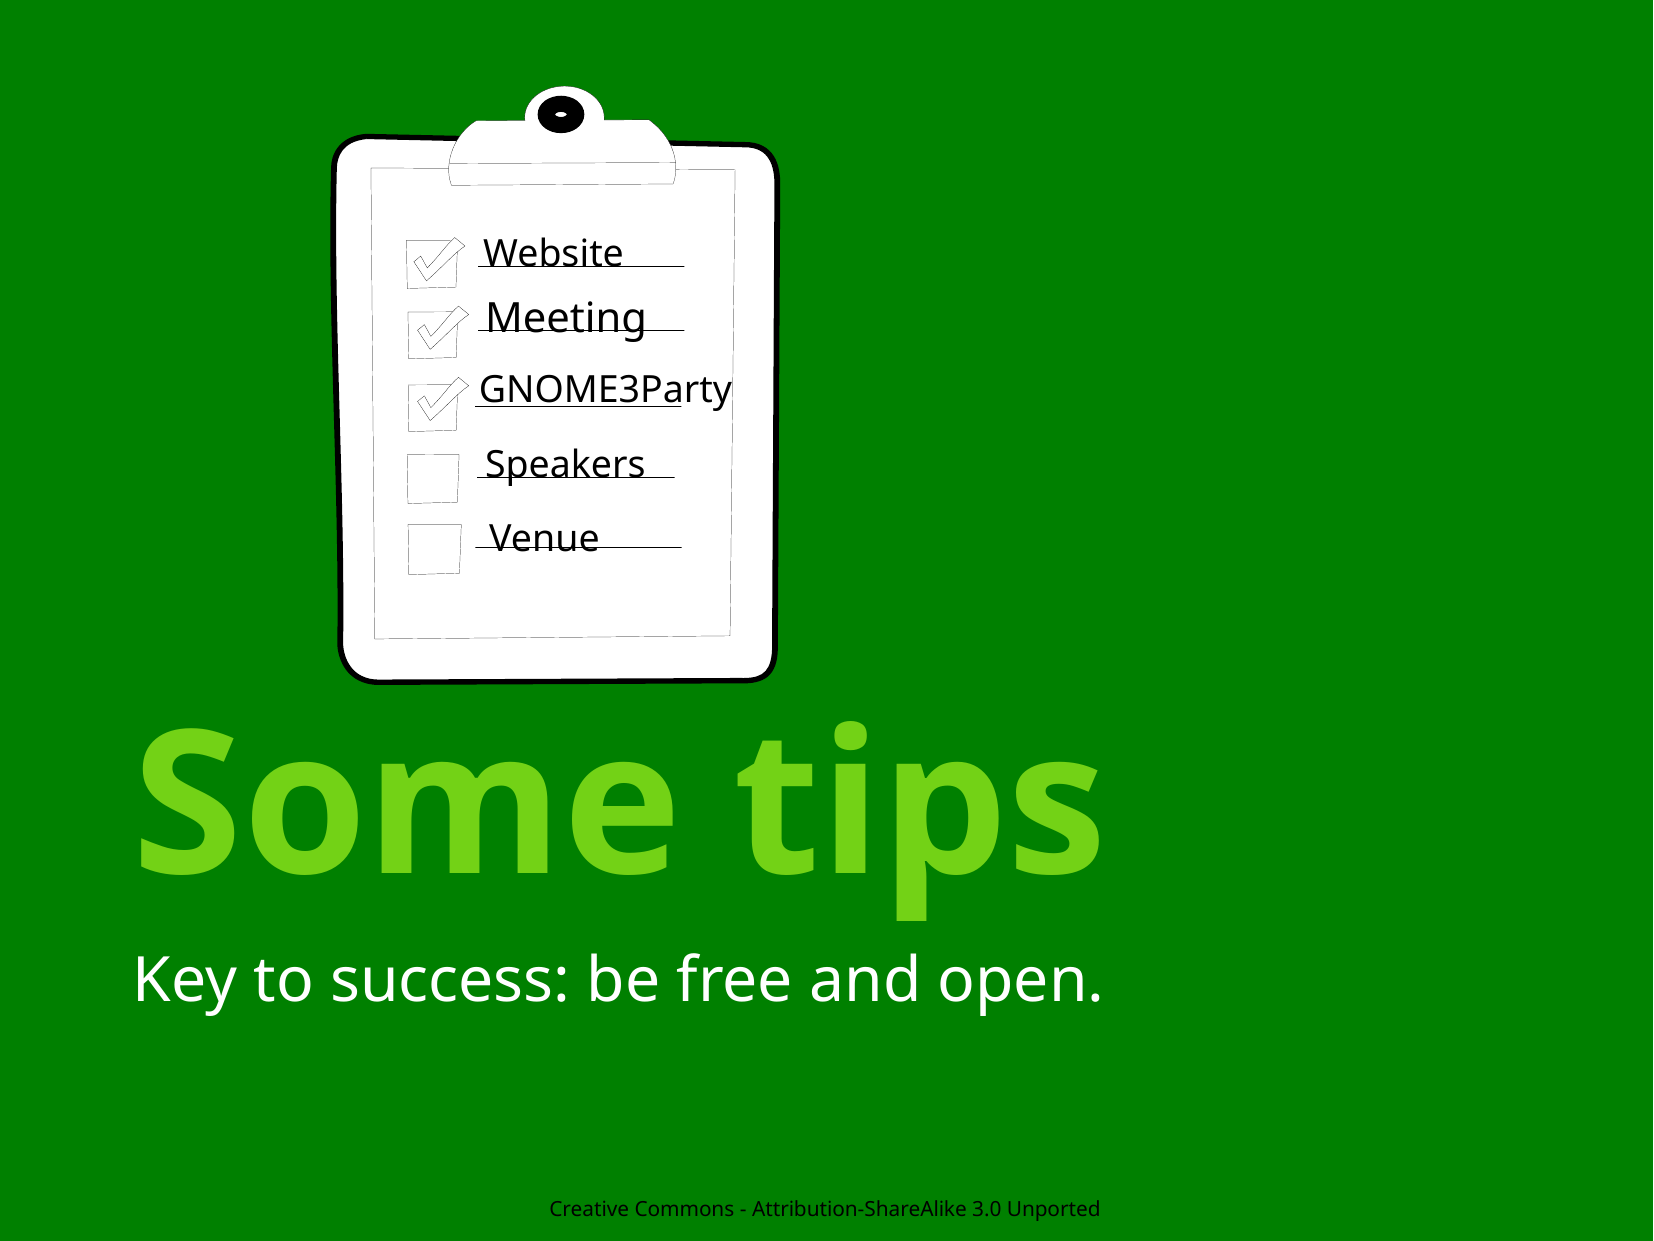

Some tips
Website
Meeting
GNOME3Party
Speakers
Venue
Key to success: be free and open.